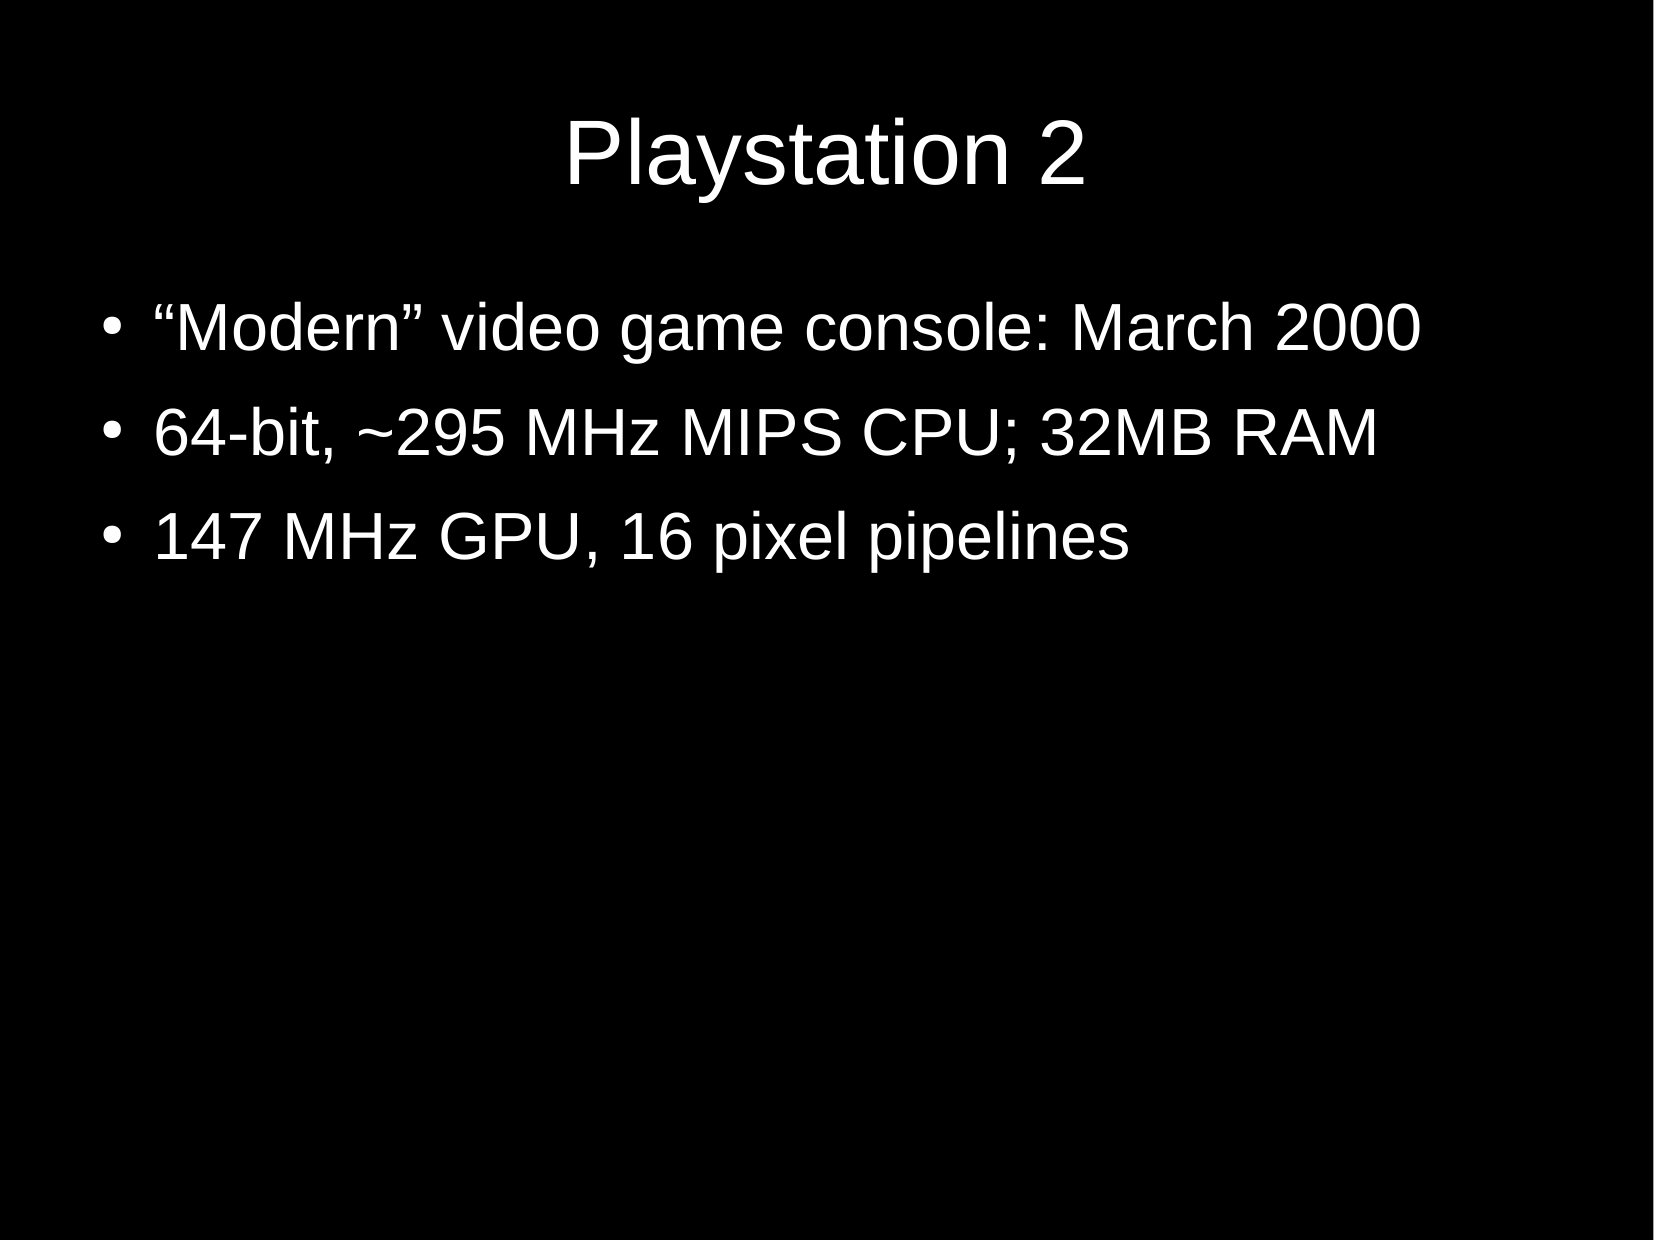

# Playstation 2
“Modern” video game console: March 2000
64-bit, ~295 MHz MIPS CPU; 32MB RAM
147 MHz GPU, 16 pixel pipelines